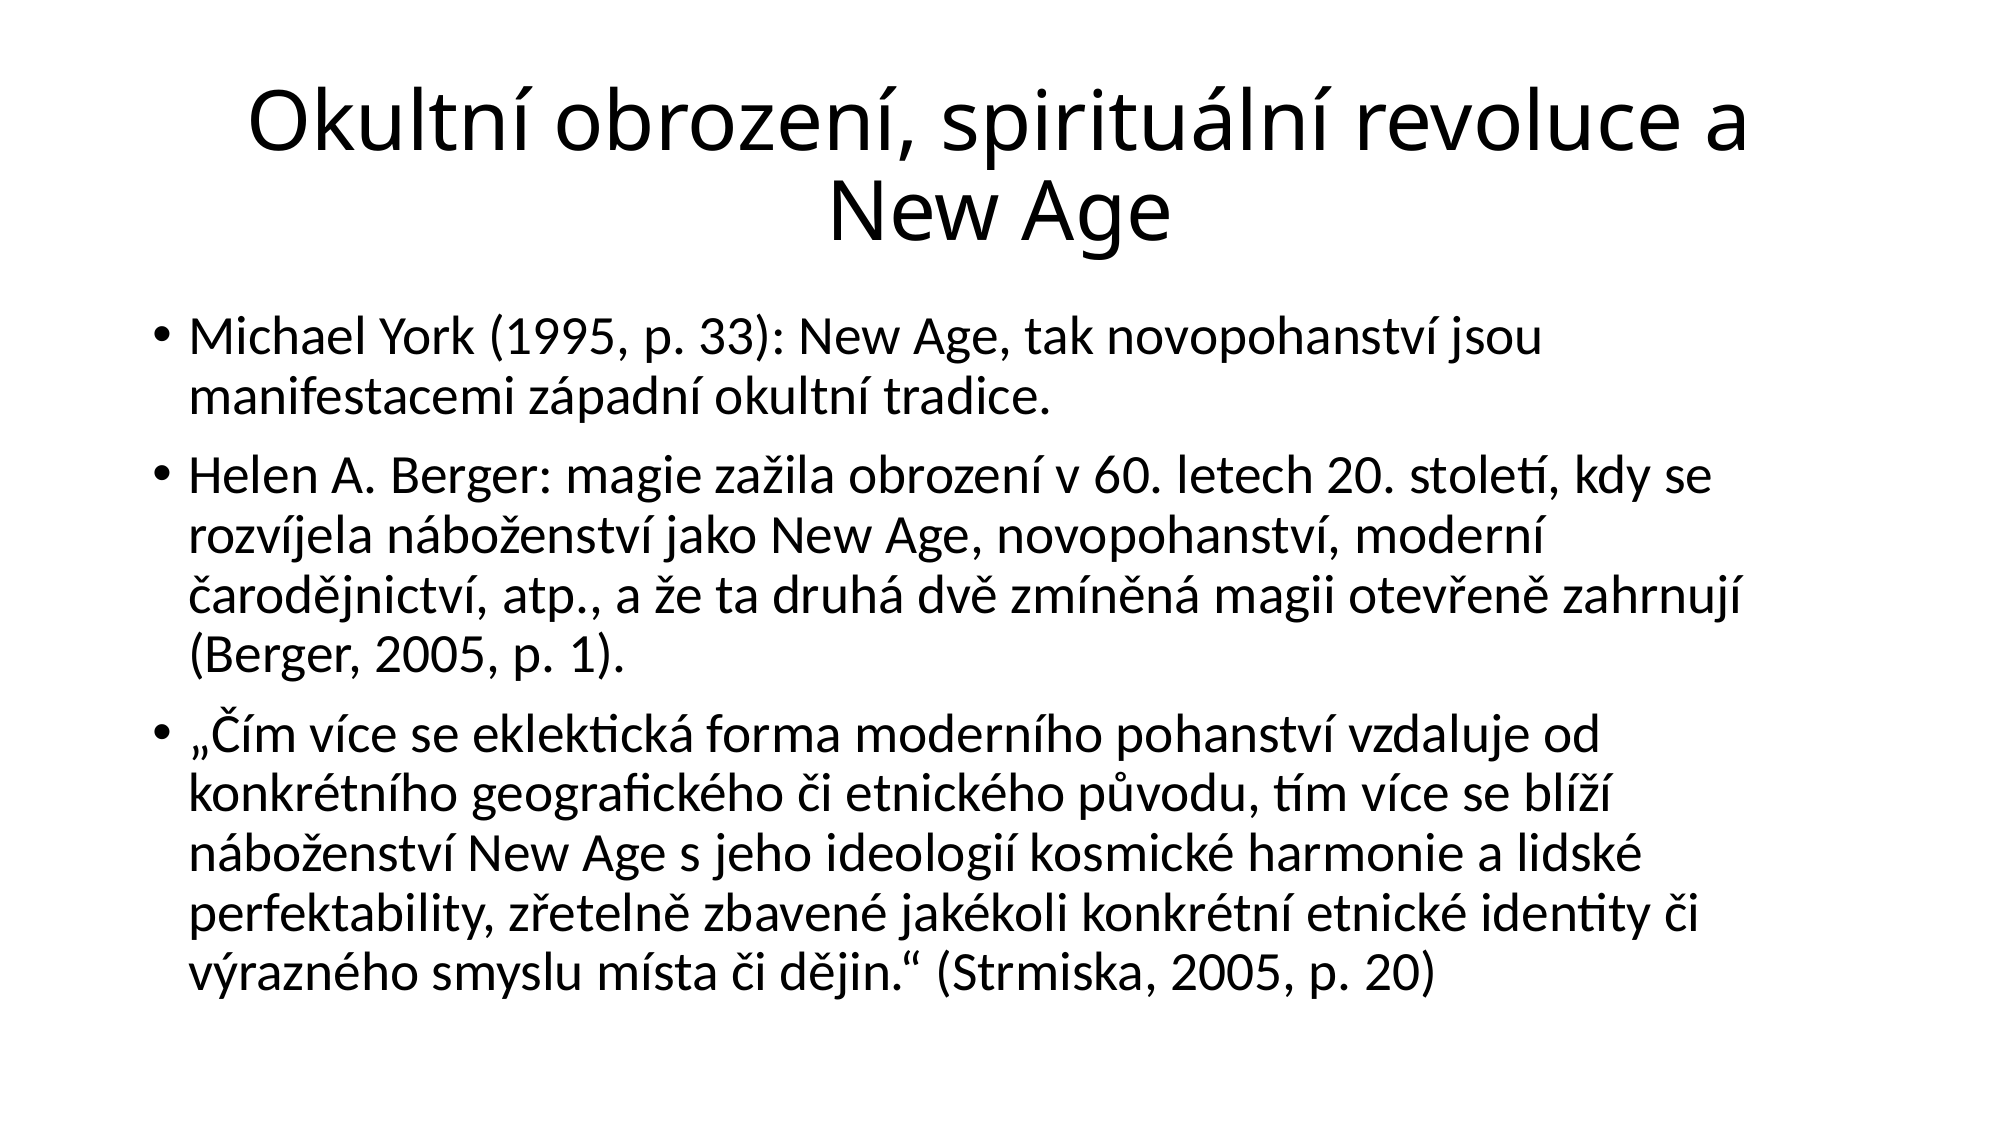

# Okultní obrození, spirituální revoluce a New Age
Michael York (1995, p. 33): New Age, tak novopohanství jsou manifestacemi západní okultní tradice.
Helen A. Berger: magie zažila obrození v 60. letech 20. století, kdy se rozvíjela náboženství jako New Age, novopohanství, moderní čarodějnictví, atp., a že ta druhá dvě zmíněná magii otevřeně zahrnují (Berger, 2005, p. 1).
„Čím více se eklektická forma moderního pohanství vzdaluje od konkrétního geografického či etnického původu, tím více se blíží náboženství New Age s jeho ideologií kosmické harmonie a lidské perfektability, zřetelně zbavené jakékoli konkrétní etnické identity či výrazného smyslu místa či dějin.“ (Strmiska, 2005, p. 20)